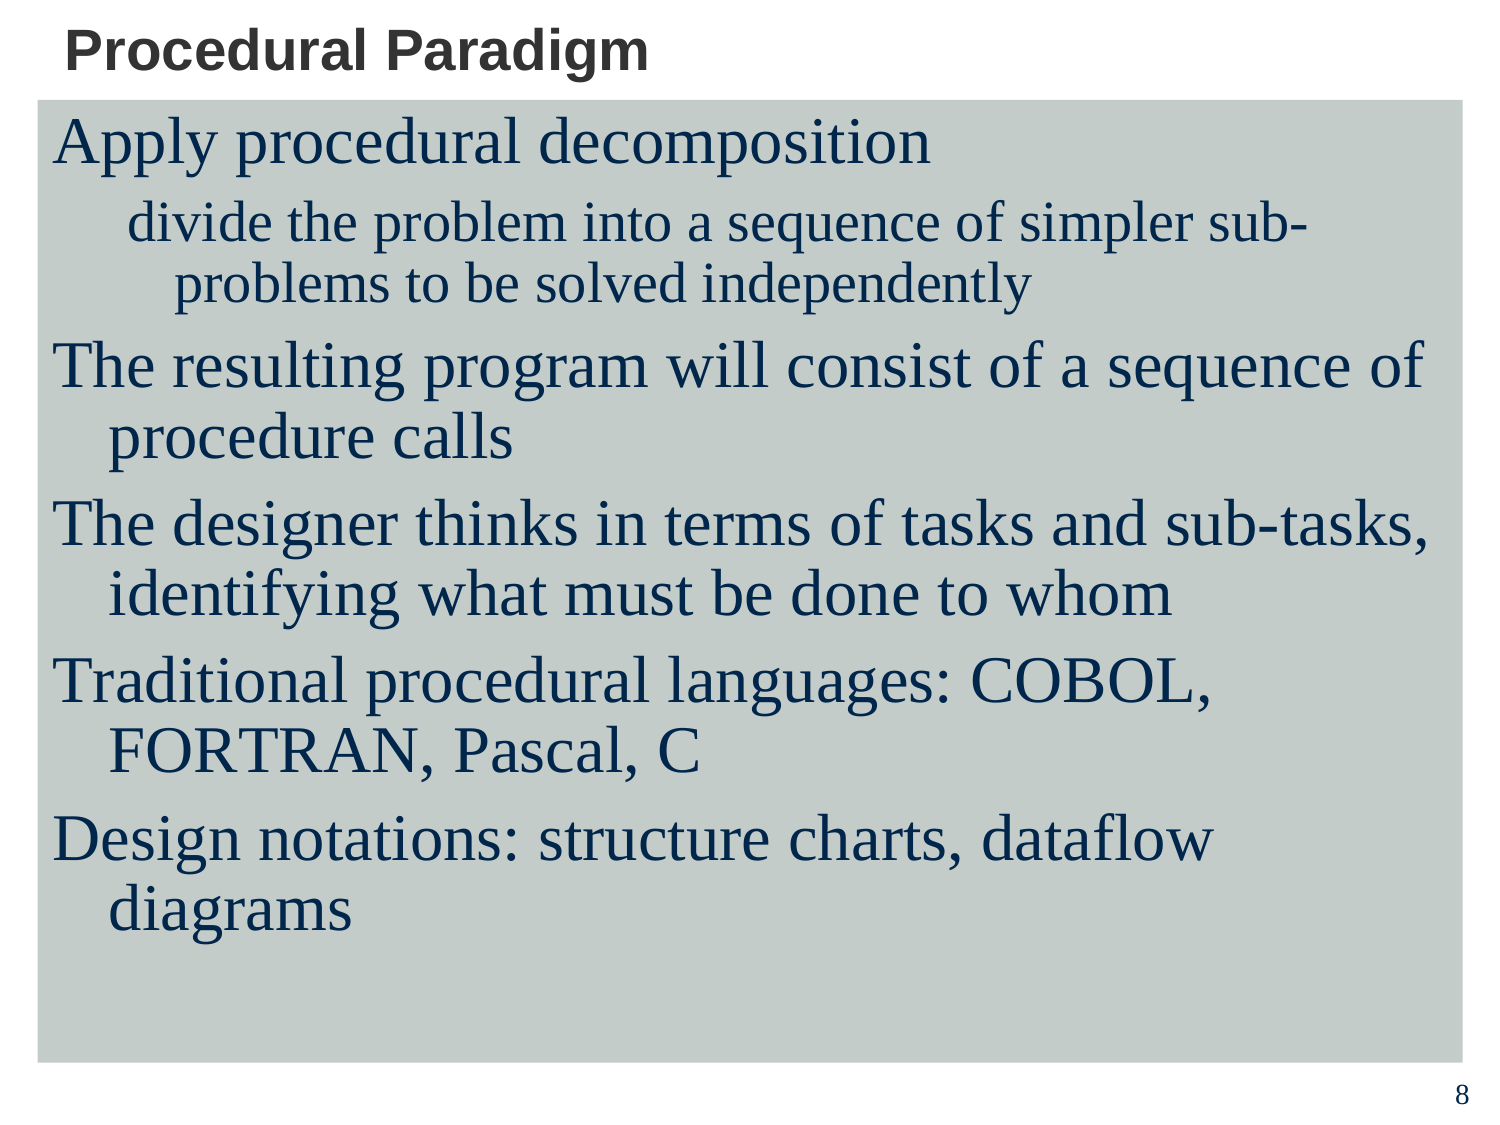

# Procedural Paradigm
Apply procedural decomposition
divide the problem into a sequence of simpler sub-problems to be solved independently
The resulting program will consist of a sequence of procedure calls
The designer thinks in terms of tasks and sub-tasks, identifying what must be done to whom
Traditional procedural languages: COBOL, FORTRAN, Pascal, C
Design notations: structure charts, dataflow diagrams